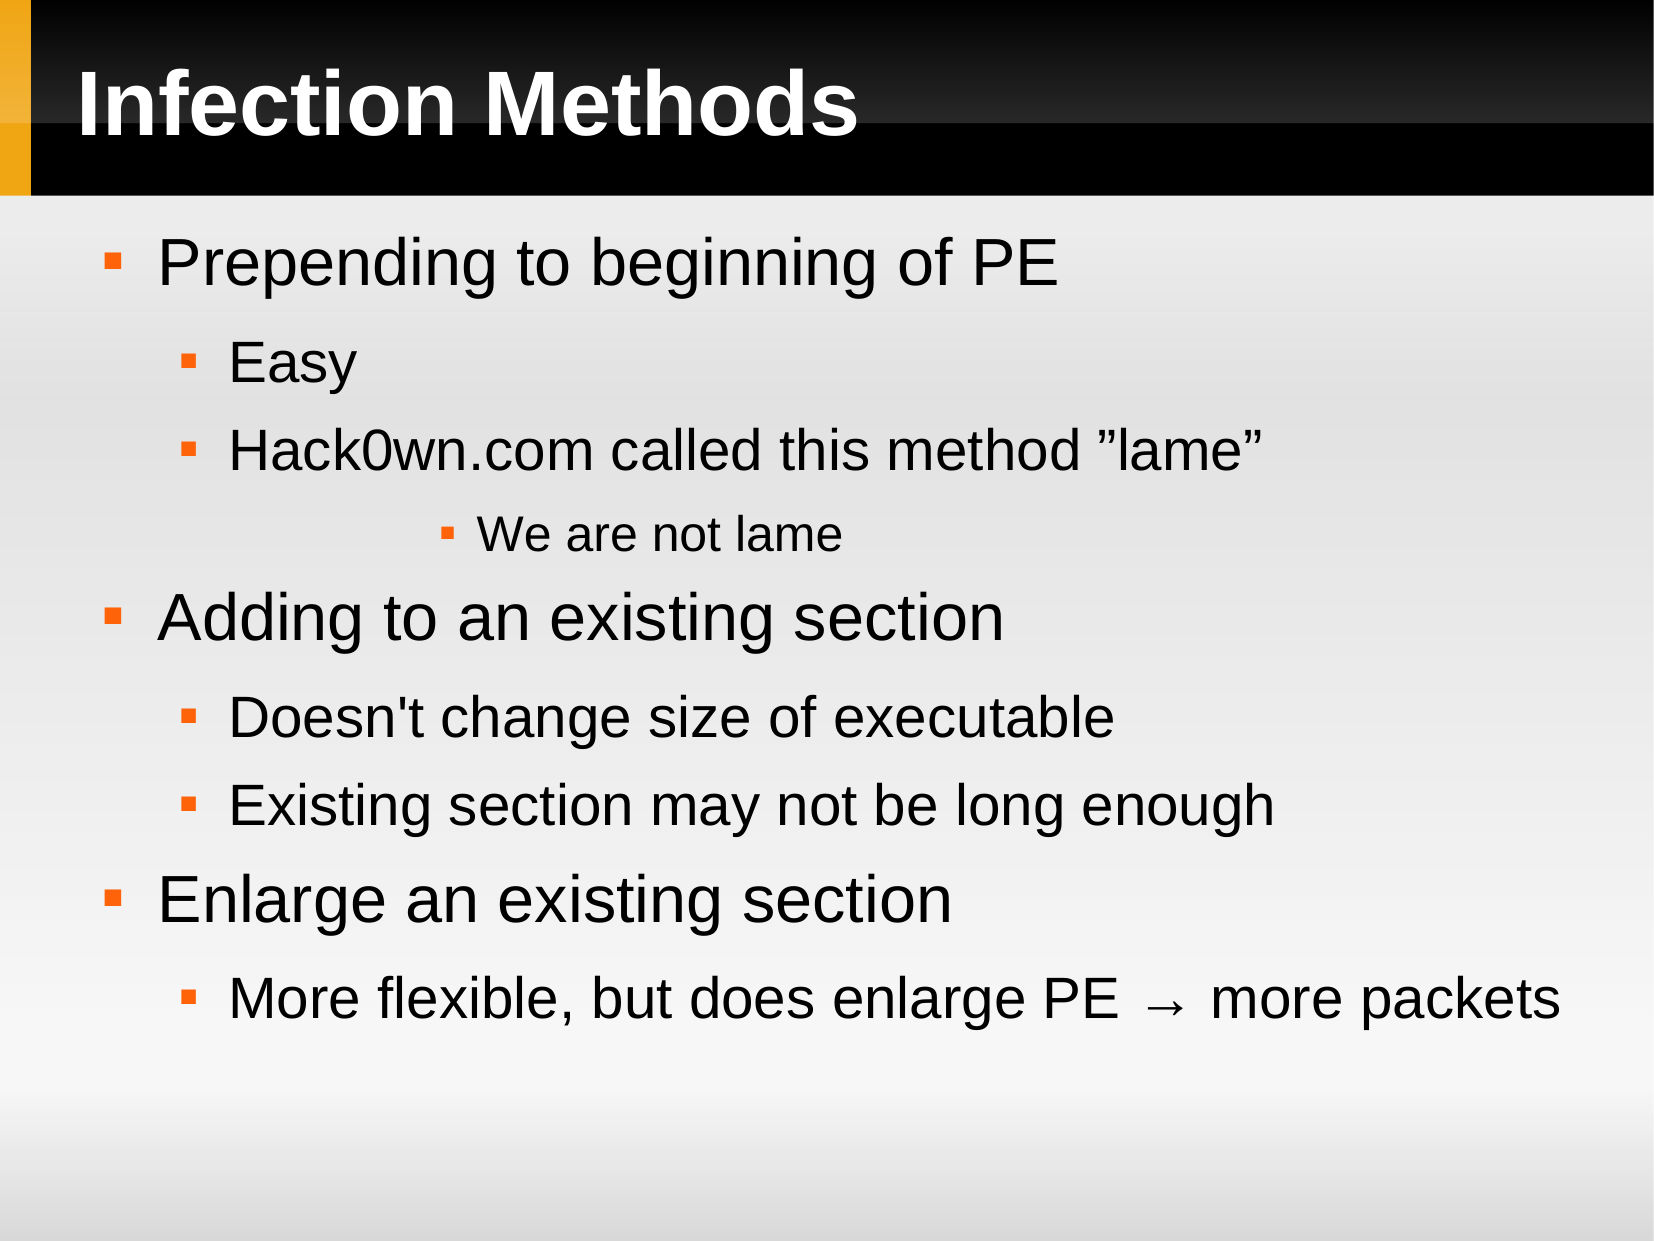

# Infection Methods
Prepending to beginning of PE
Easy
Hack0wn.com called this method ”lame”
We are not lame
Adding to an existing section
Doesn't change size of executable
Existing section may not be long enough
Enlarge an existing section
More flexible, but does enlarge PE → more packets